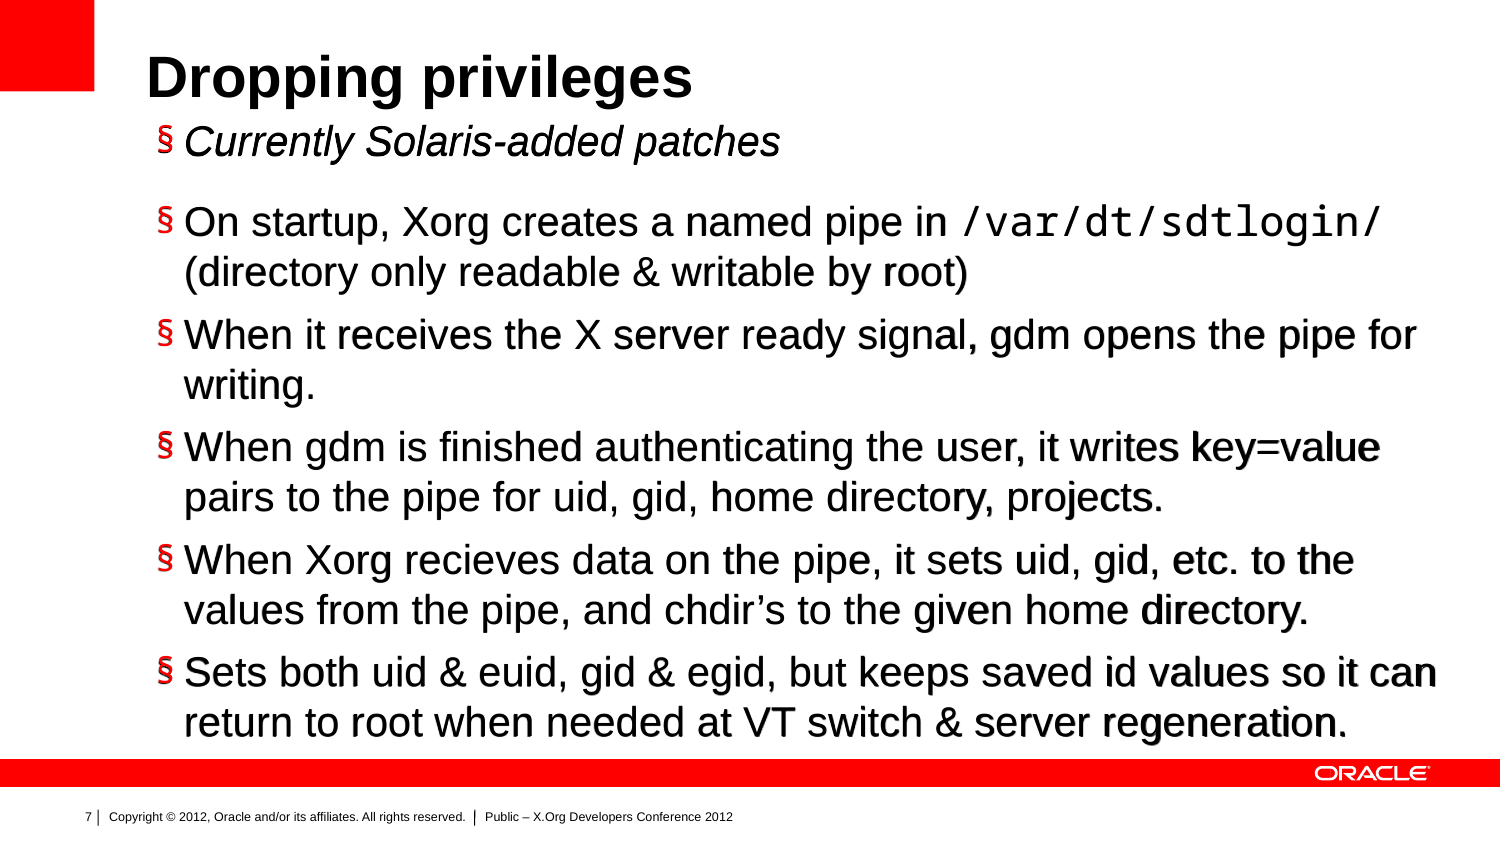

# Dropping privileges
Currently Solaris-added patches
On startup, Xorg creates a named pipe in /var/dt/sdtlogin/ (directory only readable & writable by root)
When it receives the X server ready signal, gdm opens the pipe for writing.
When gdm is finished authenticating the user, it writes key=value pairs to the pipe for uid, gid, home directory, projects.
When Xorg recieves data on the pipe, it sets uid, gid, etc. to the values from the pipe, and chdir’s to the given home directory.
Sets both uid & euid, gid & egid, but keeps saved id values so it can return to root when needed at VT switch & server regeneration.